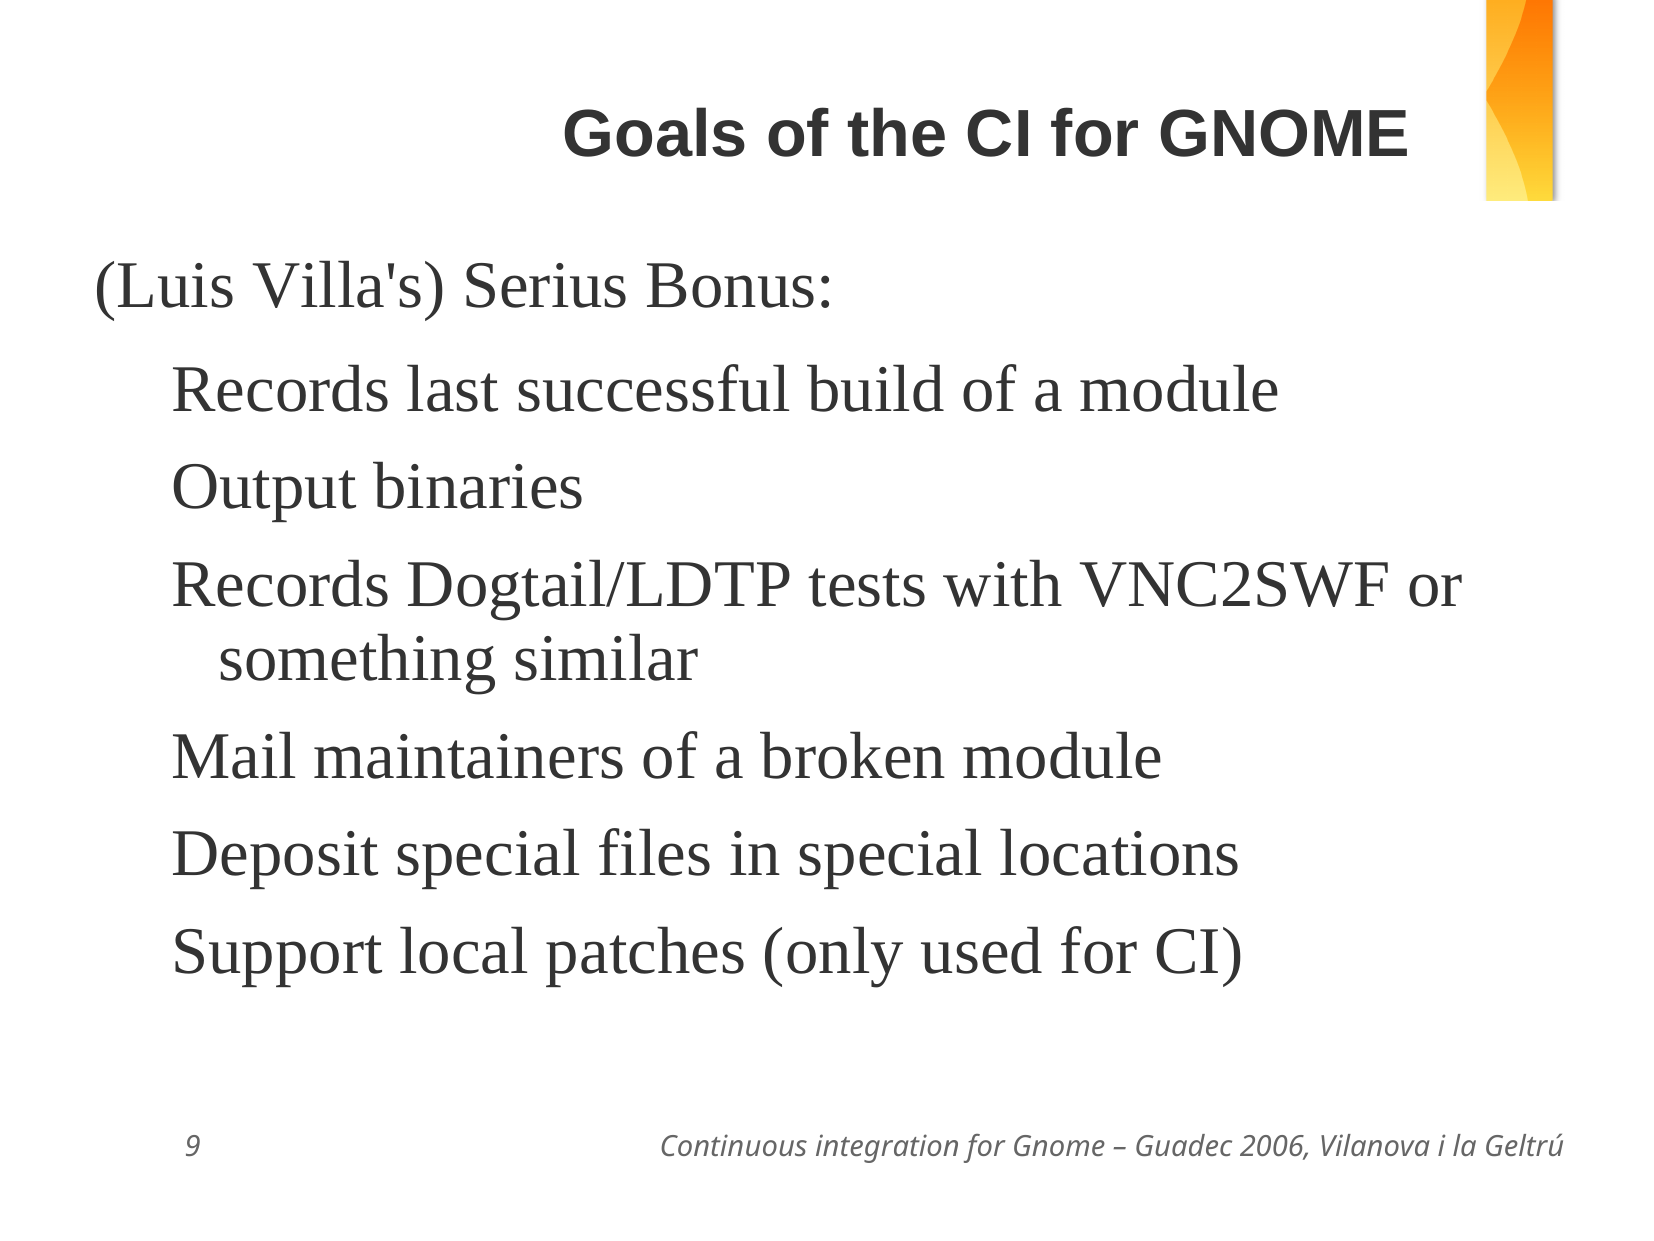

# Goals of the CI for GNOME
(Luis Villa's) Serius Bonus:
Records last successful build of a module
Output binaries
Records Dogtail/LDTP tests with VNC2SWF or something similar
Mail maintainers of a broken module
Deposit special files in special locations
Support local patches (only used for CI)
9